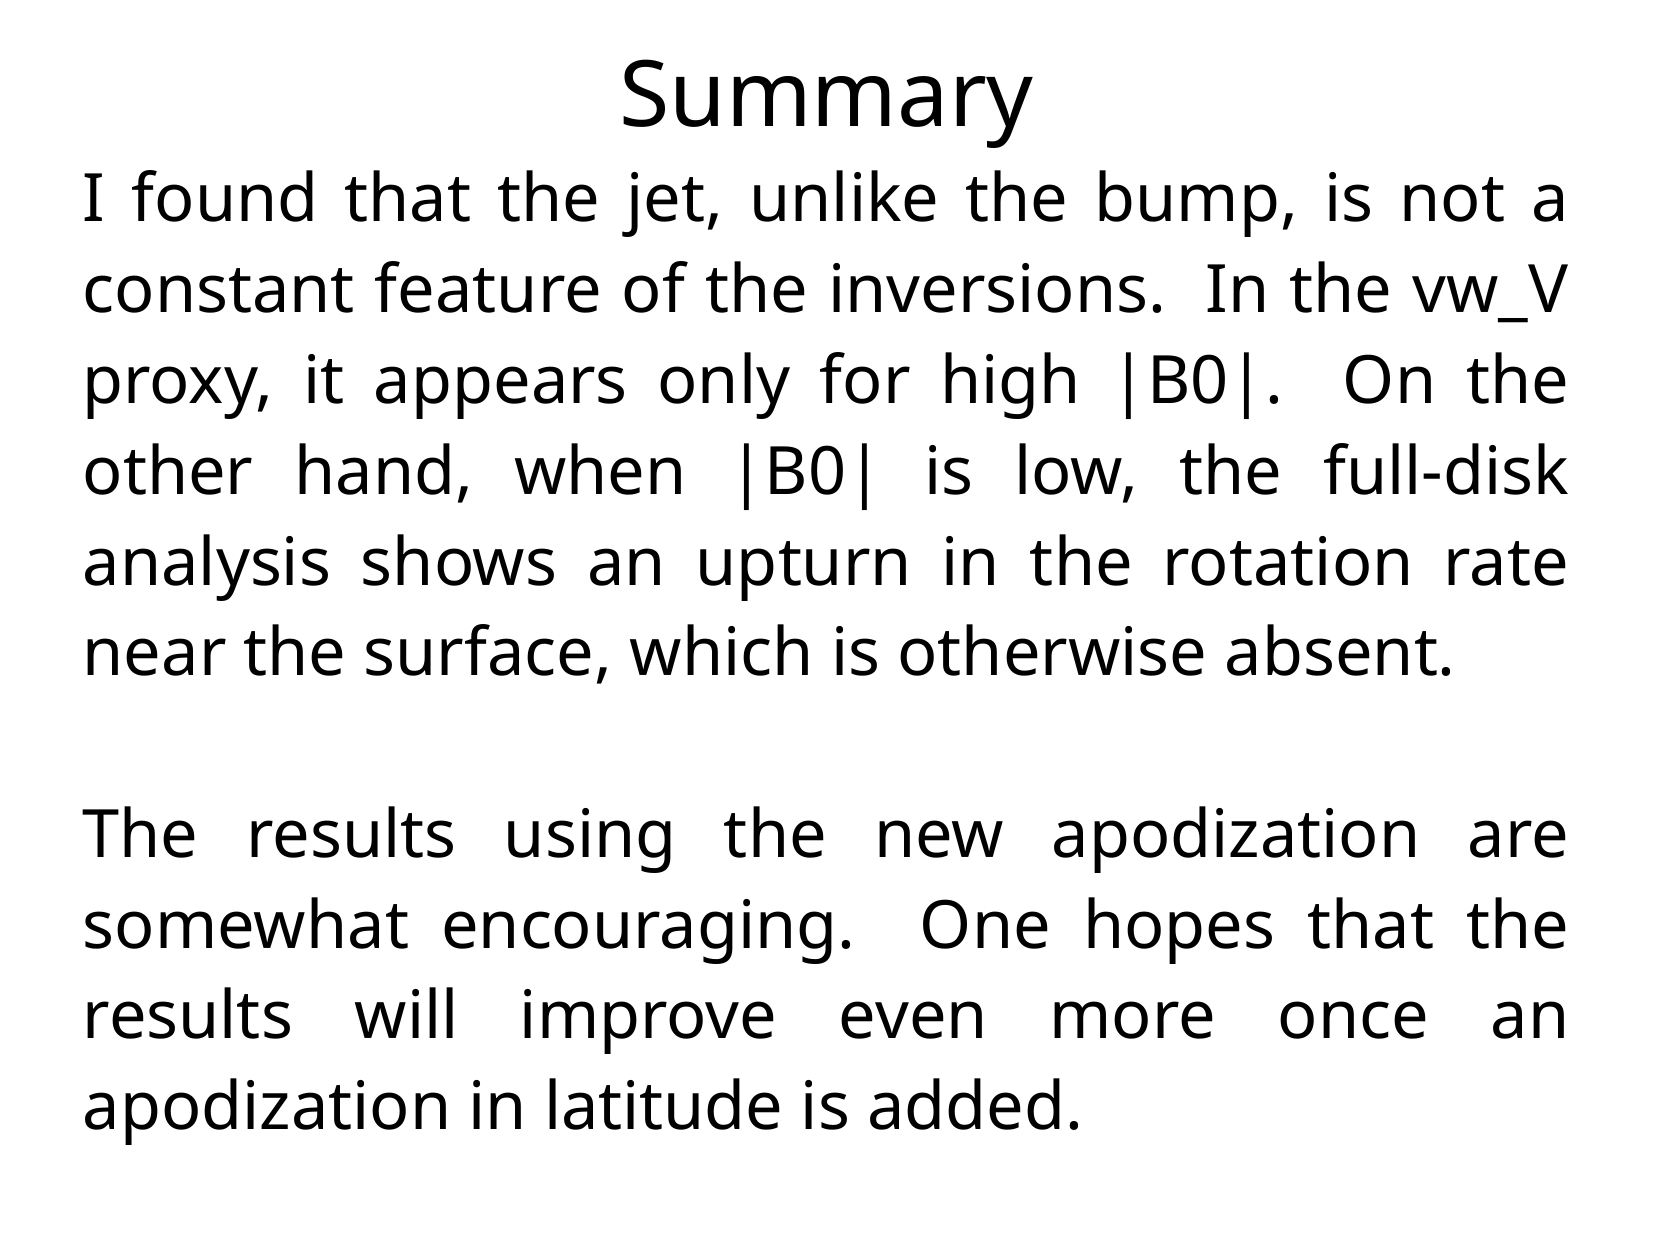

# Summary
I found that the jet, unlike the bump, is not a constant feature of the inversions. In the vw_V proxy, it appears only for high |B0|. On the other hand, when |B0| is low, the full-disk analysis shows an upturn in the rotation rate near the surface, which is otherwise absent.
The results using the new apodization are somewhat encouraging. One hopes that the results will improve even more once an apodization in latitude is added.